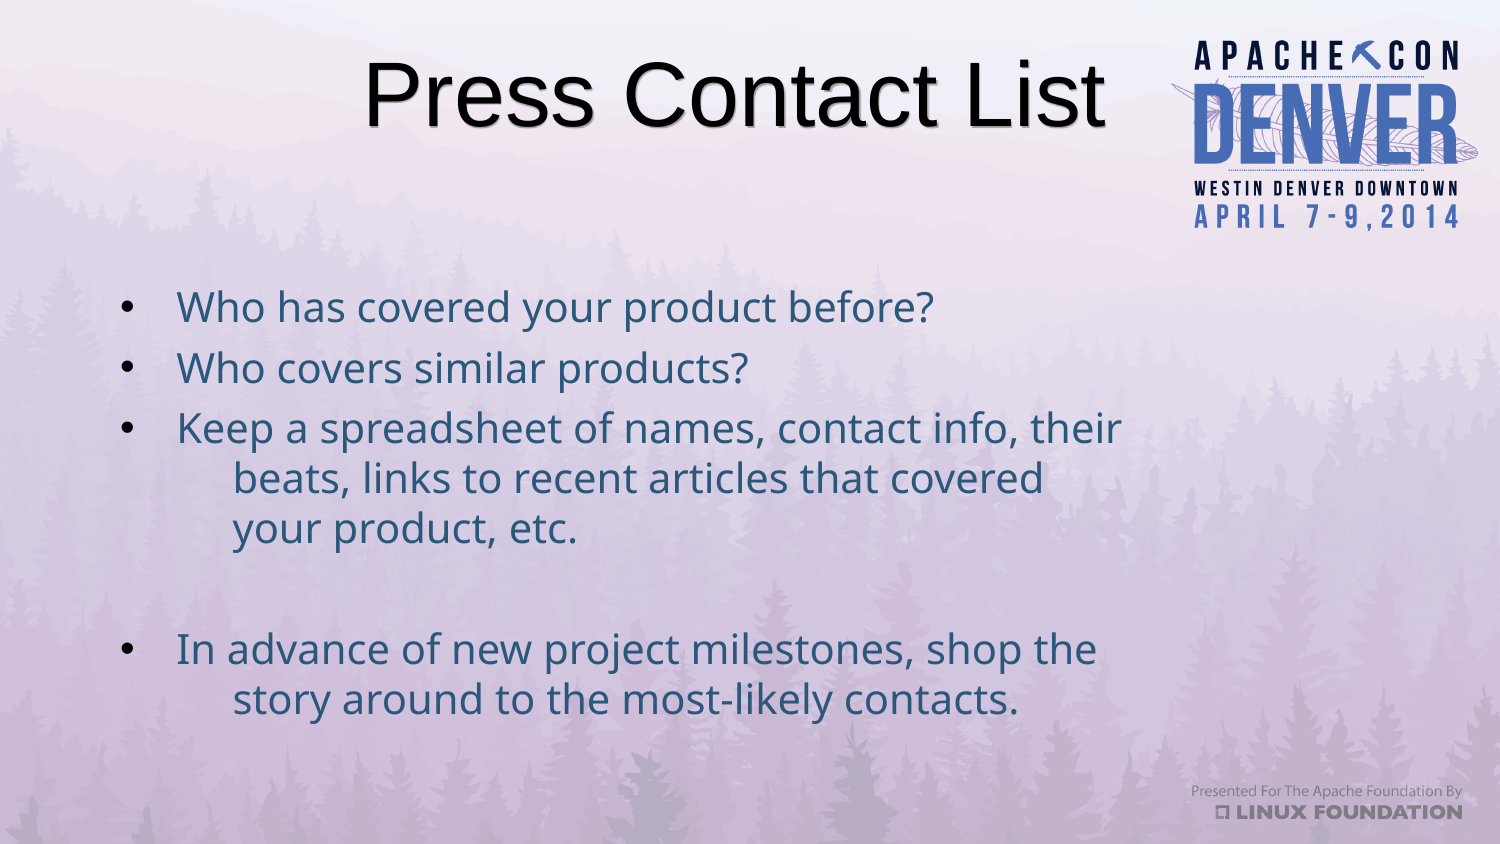

# Press Contact List
Who has covered your product before?
Who covers similar products?
Keep a spreadsheet of names, contact info, their beats, links to recent articles that covered your product, etc.
In advance of new project milestones, shop the story around to the most-likely contacts.